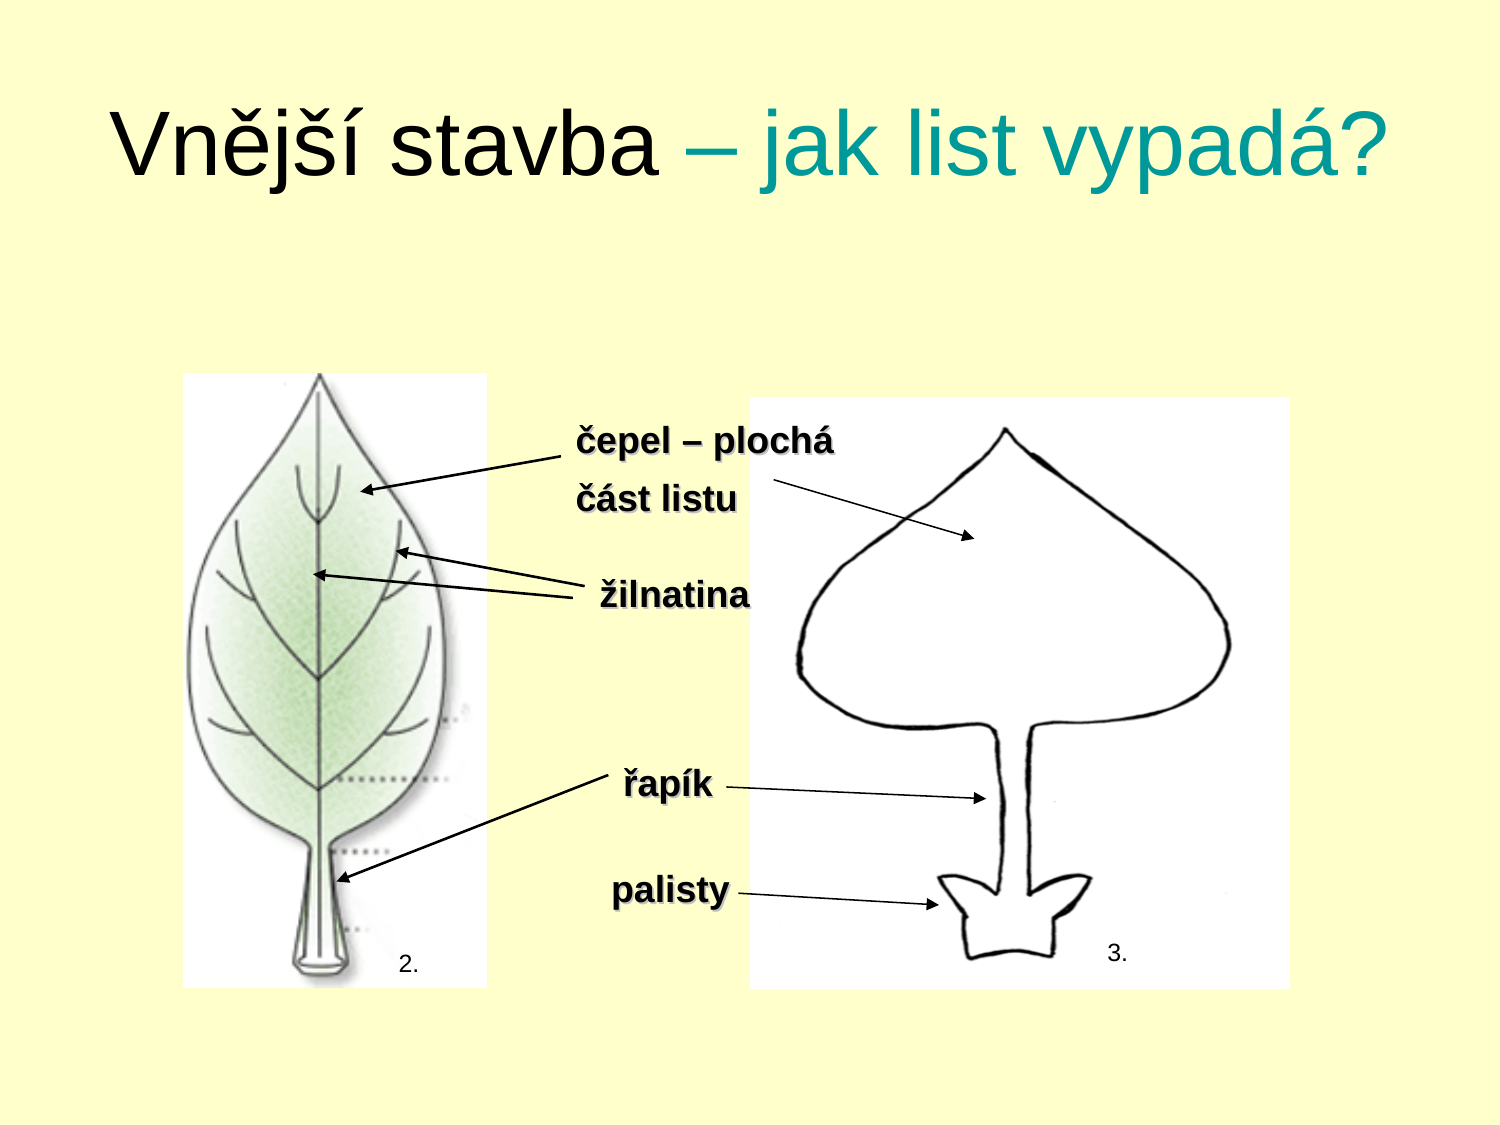

# Vnější stavba – jak list vypadá?
čepel – plochá
část listu
žilnatina
řapík
palisty
3.
2.